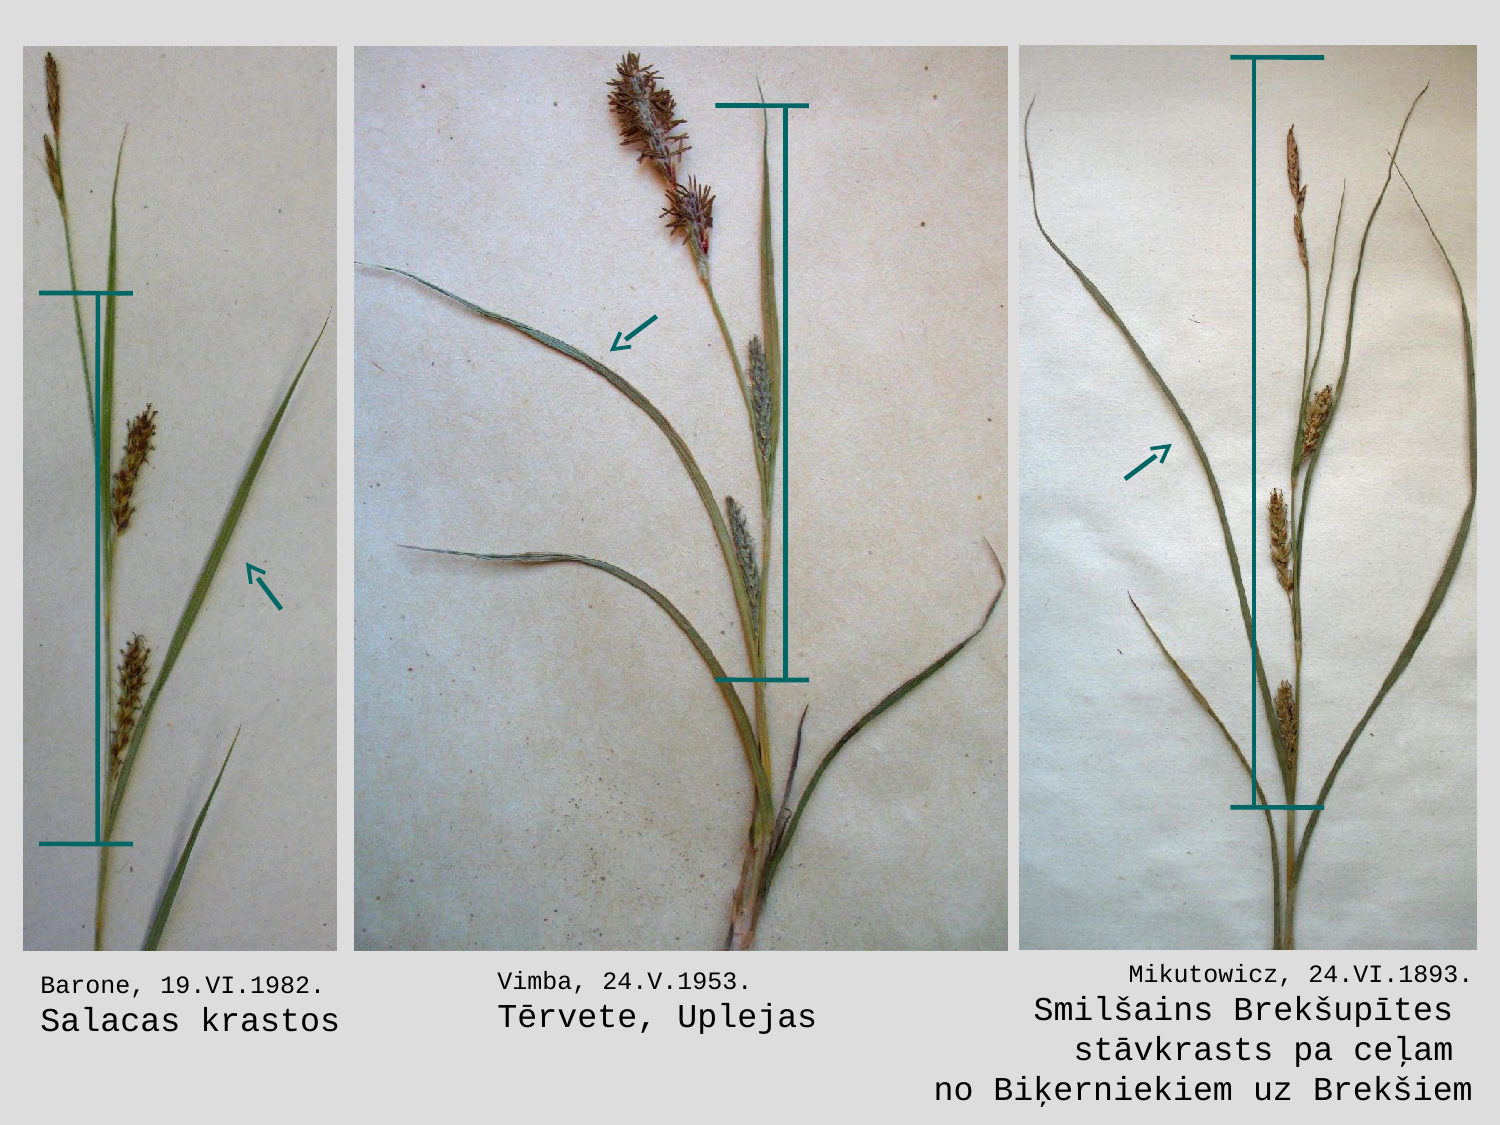

Mikutowicz, 24.VI.1893.
Smilšains Brekšupītes
stāvkrasts pa ceļam
no Biķerniekiem uz Brekšiem
Vimba, 24.V.1953.
Tērvete, Uplejas
Barone, 19.VI.1982.
Salacas krastos